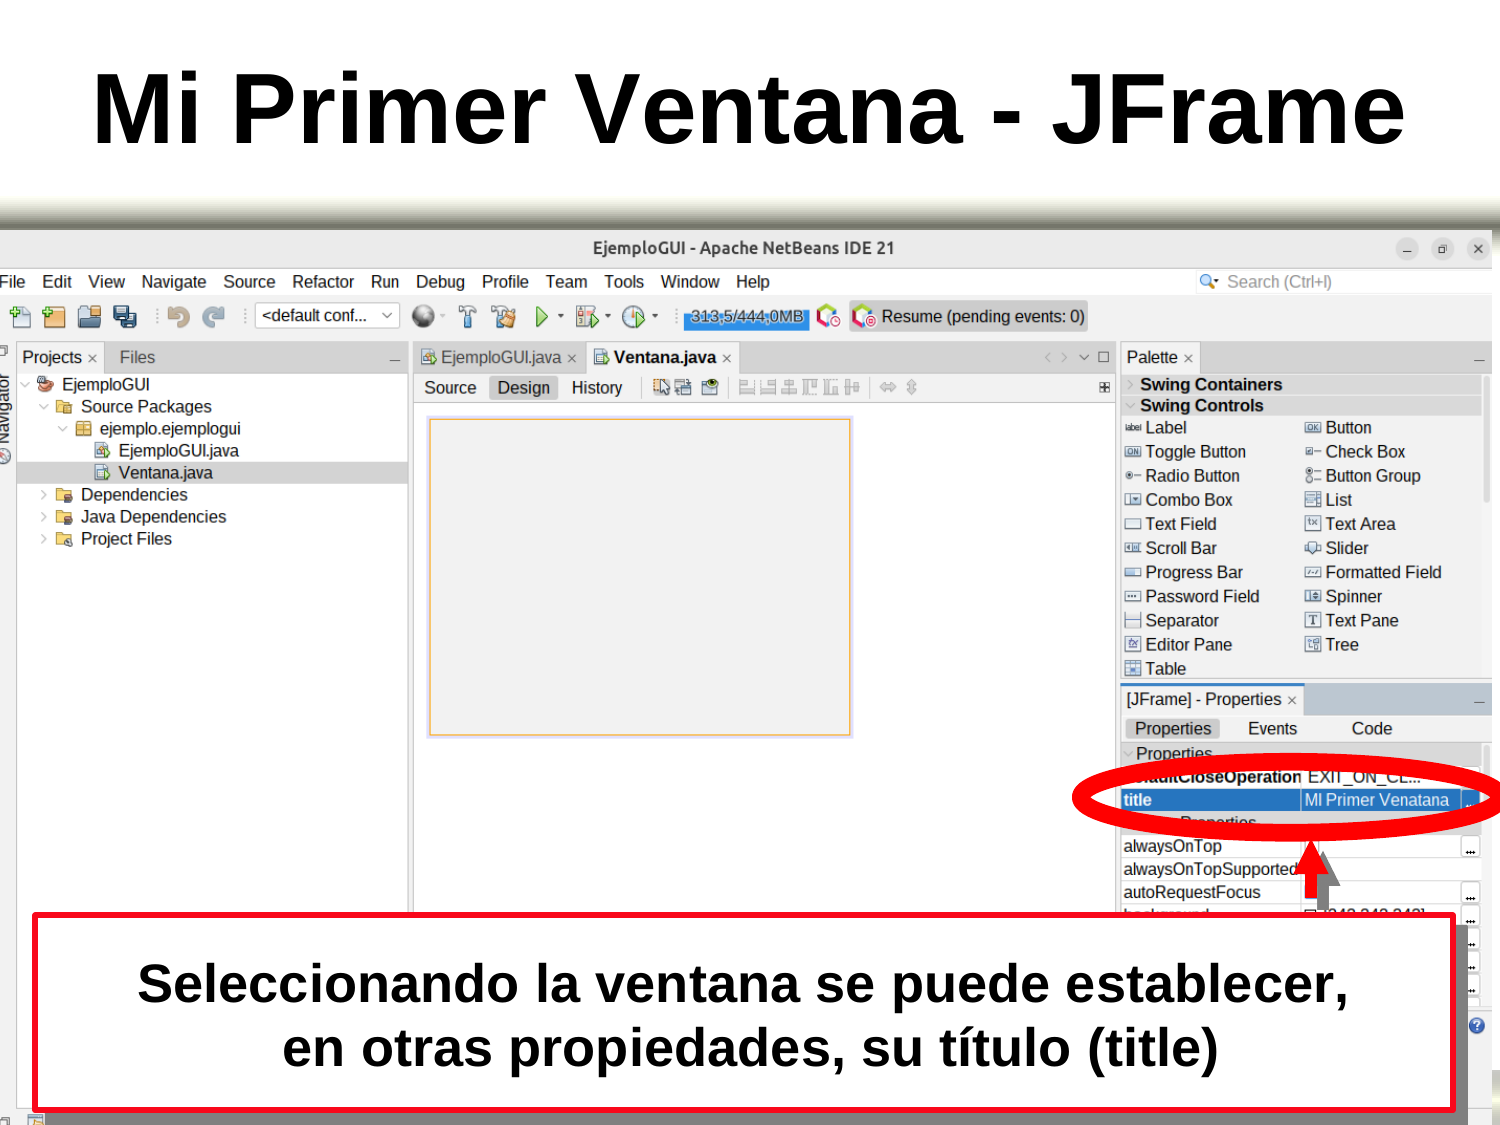

# Mi Primer Ventana - JFrame
Seleccionando la ventana se puede establecer,
 en otras propiedades, su título (title)